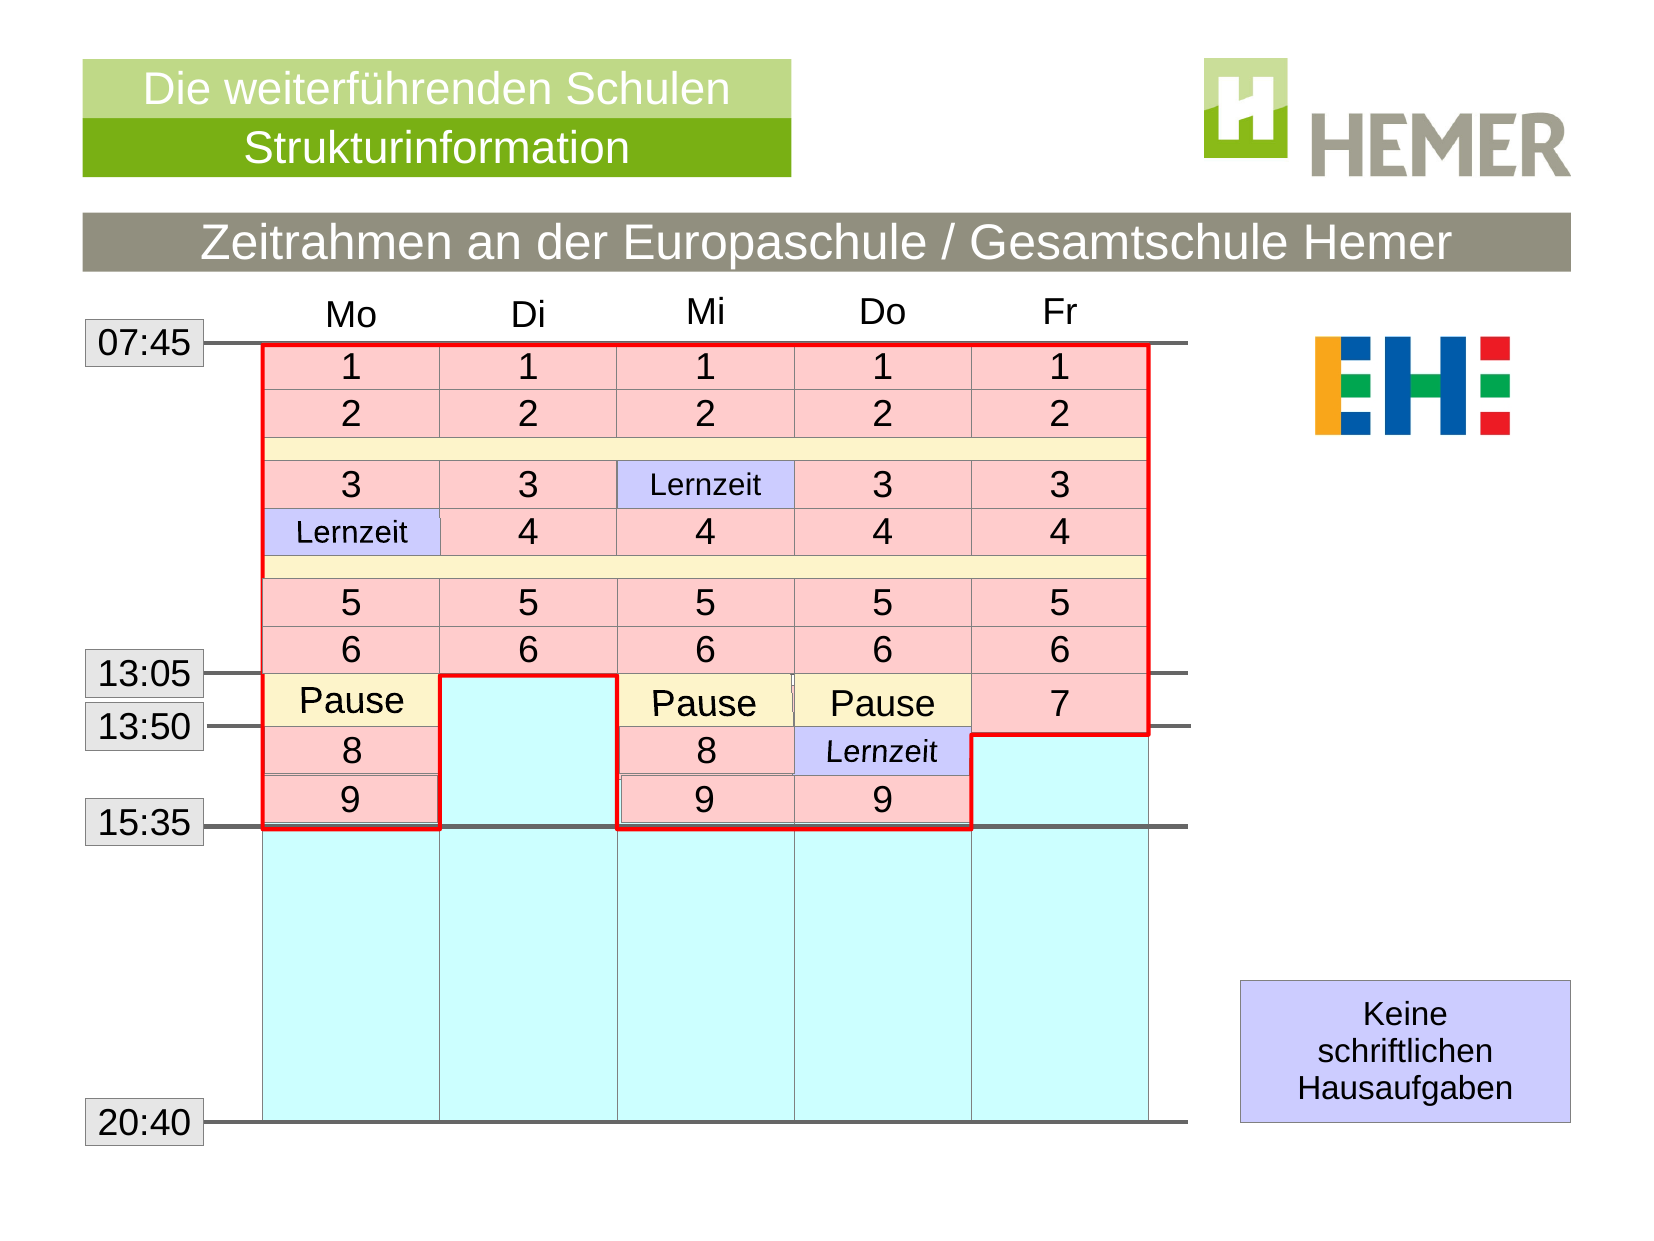

# Zeitrahmen an der Europaschule / Gesamtschule Hemer
Mi
Do
Fr
Mo
Di
07:45
1
1
1
1
1
2
2
2
2
2
Lernzeit
3
3
3
3
3
4
Lernzeit
4
4
4
4
5
5
5
5
5
5
5
5
6
6
6
6
6
13:05
Pause
Pause
Pause
7
7
7
13:50
8
Lernzeit
8
8
8
8
9
9
9
15:35
Keine
schriftlichen
Hausaufgaben
20:40